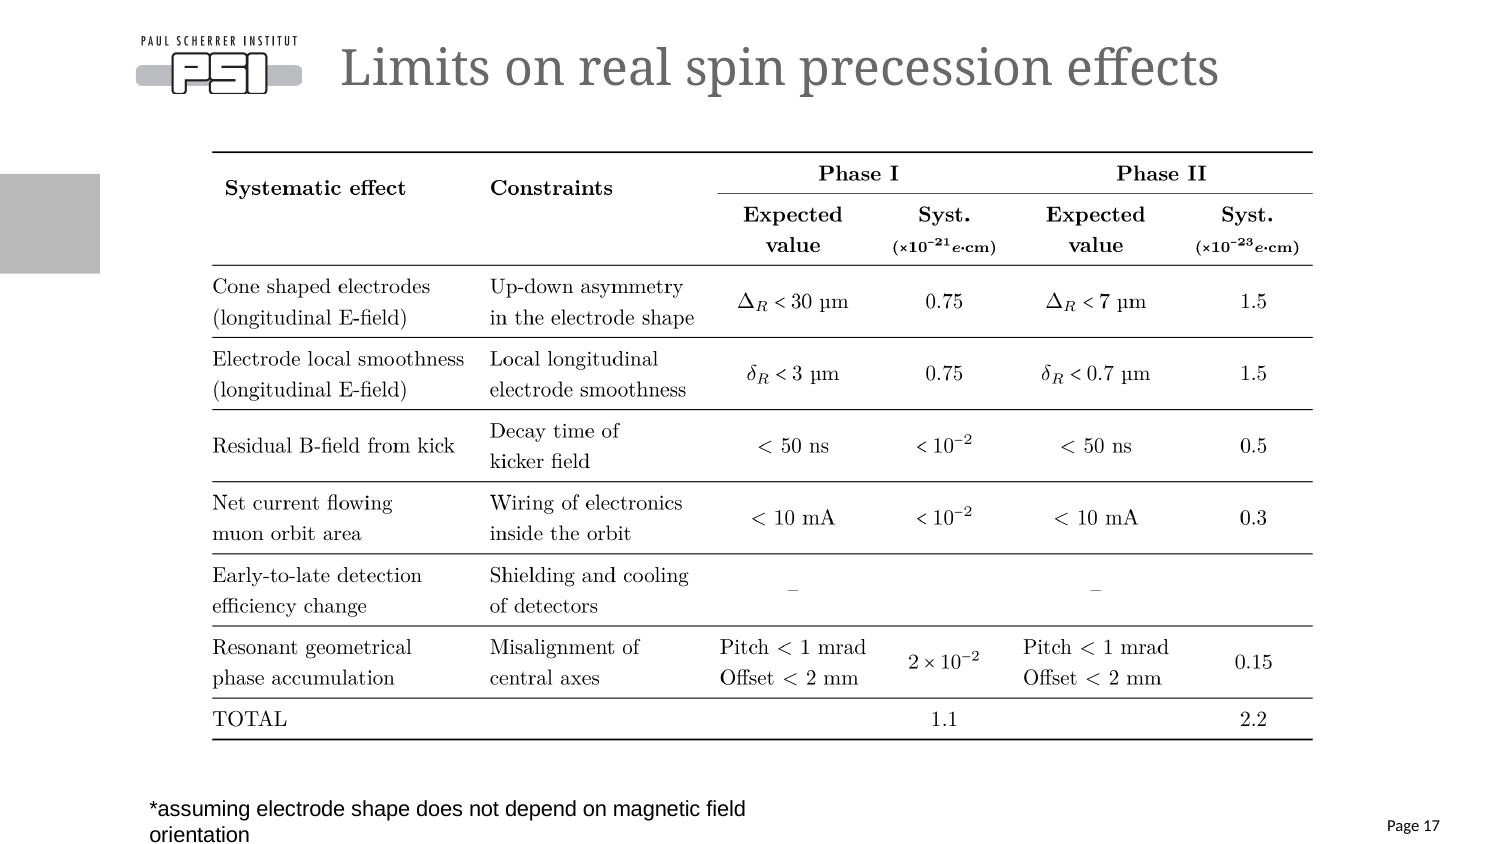

# Limits on real spin precession effects
*assuming electrode shape does not depend on magnetic field orientation
Page